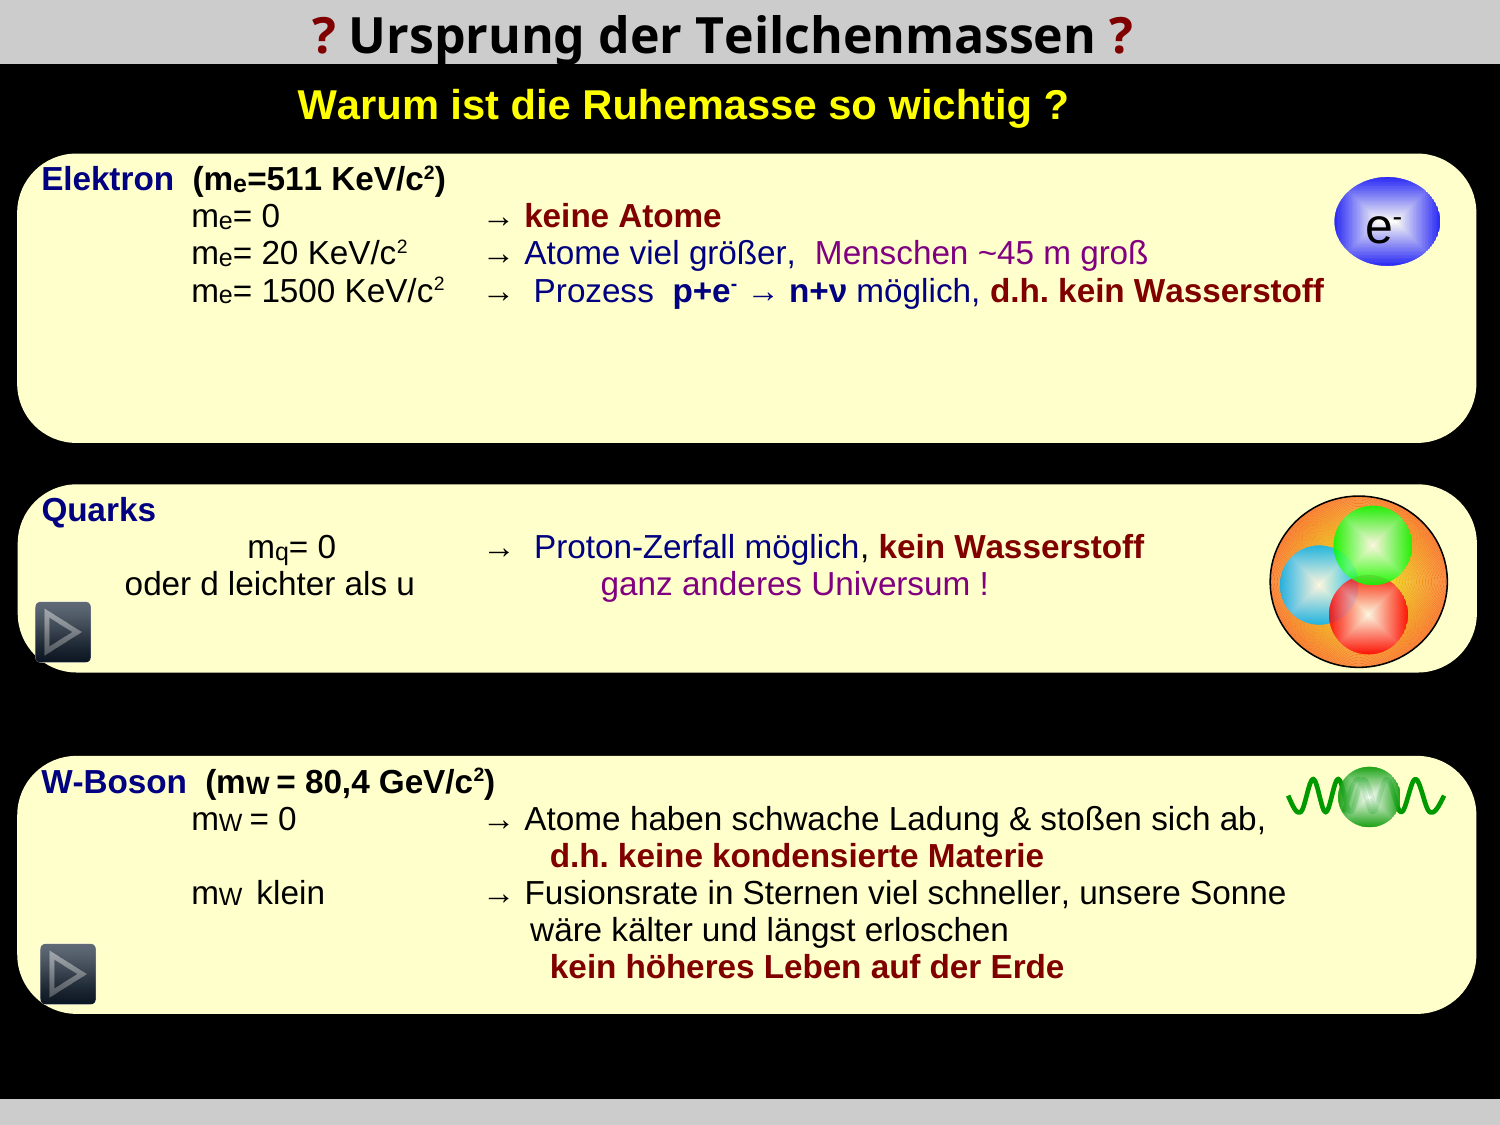

# ? Ursprung der Teilchenmassen ?
 Warum ist die Ruhemasse so wichtig ?
 Elektron (me=511 KeV/c2)
 	 me= 0 		→ keine Atome
	 me= 20 KeV/c2 	→ Atome viel größer, Menschen ~45 m groß
	 me= 1500 KeV/c2 	→ Prozess p+e- → n+ν möglich, d.h. kein Wasserstoff
e-
 Quarks
 	 mq= 0 	→ Proton-Zerfall möglich, kein Wasserstoff
 oder d leichter als u ganz anderes Universum !
 W-Boson (mW = 80,4 GeV/c2)
 	 mW = 0 		→ Atome haben schwache Ladung & stoßen sich ab,
 d.h. keine kondensierte Materie
	 mW klein 	→ Fusionsrate in Sternen viel schneller, unsere Sonne
 wäre kälter und längst erloschen
 kein höheres Leben auf der Erde